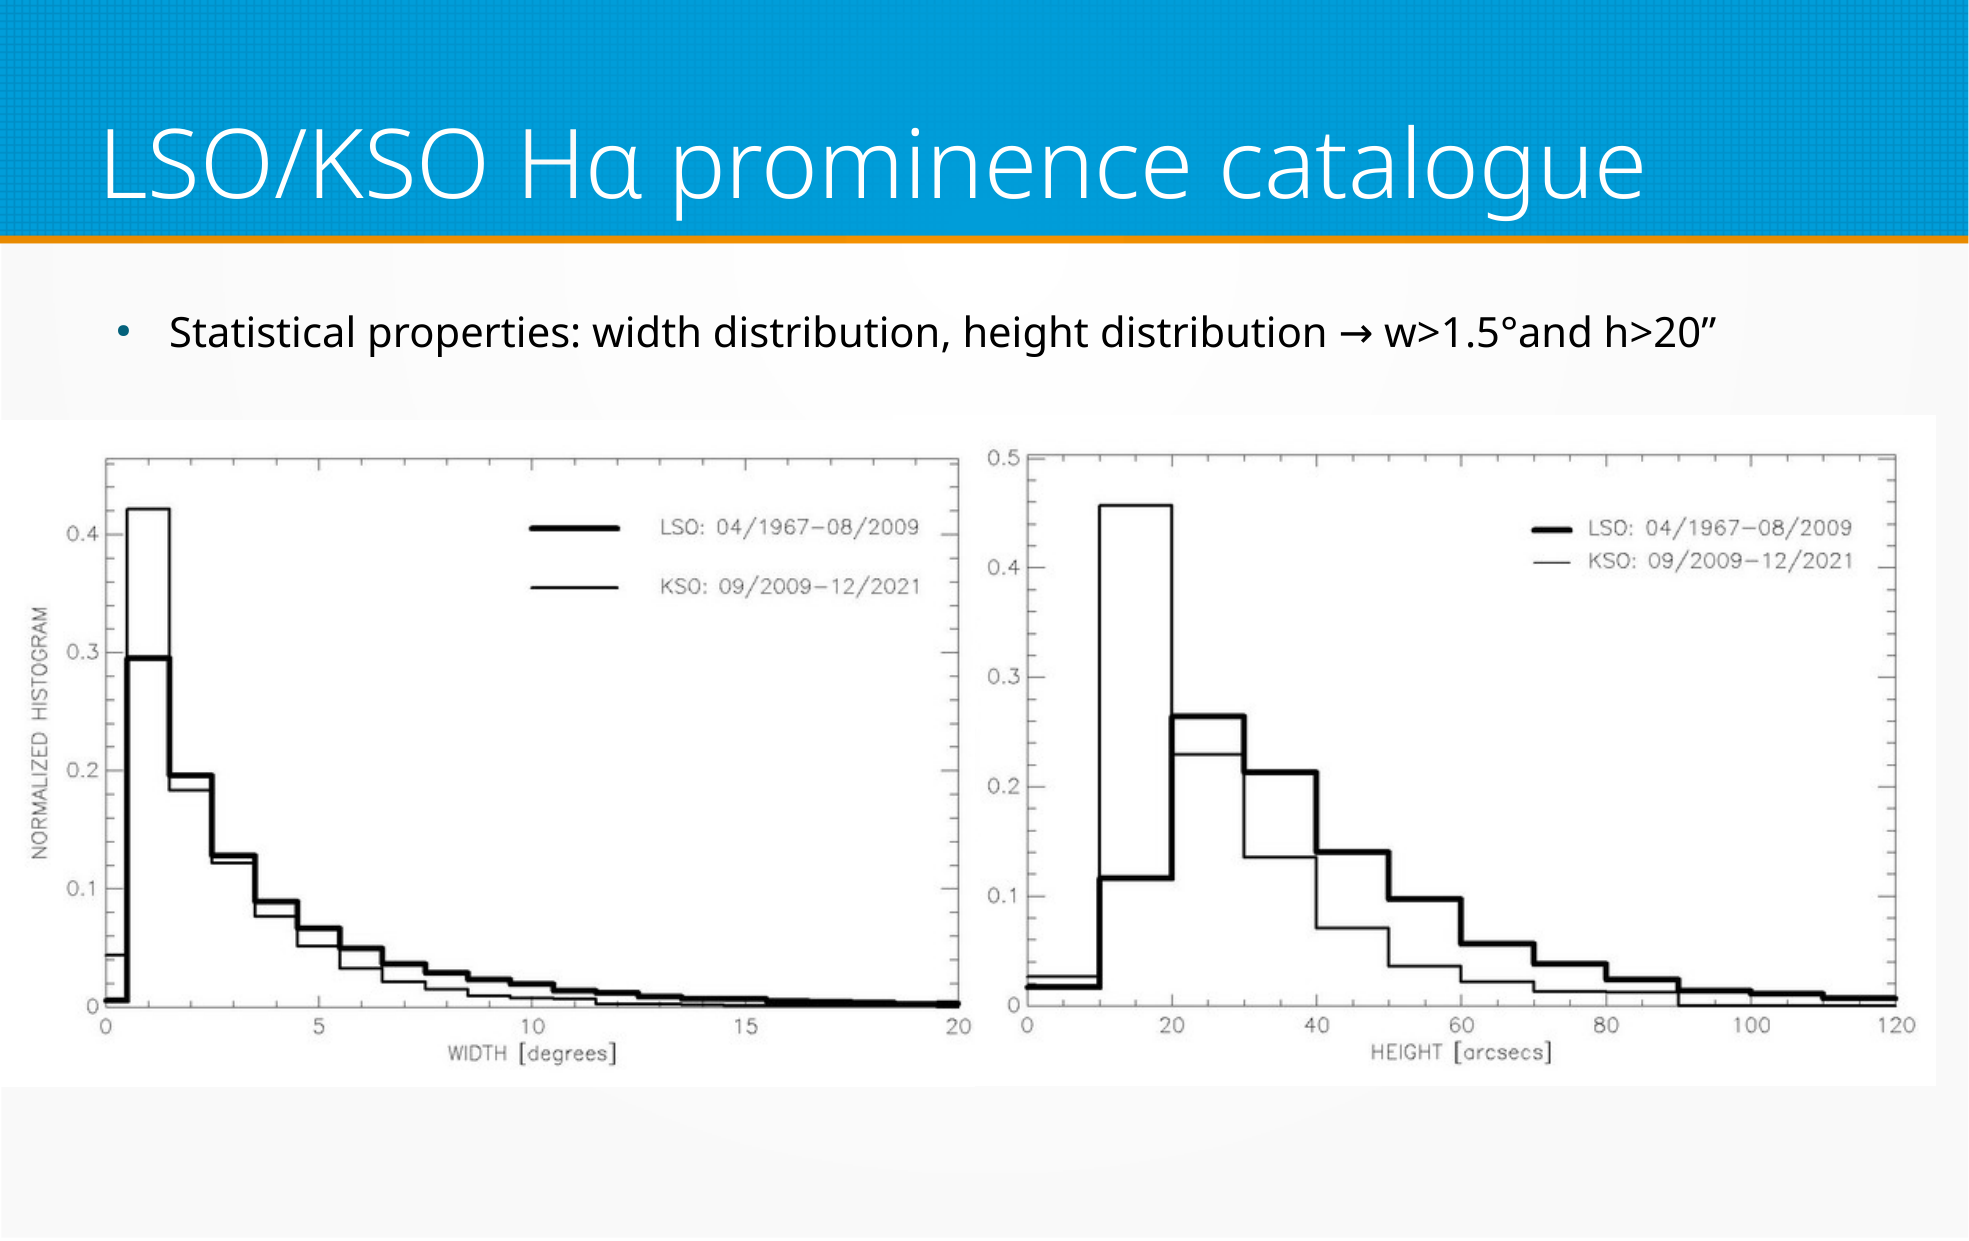

# LSO/KSO Hα prominence catalogue
Statistical properties: width distribution, height distribution → w>1.5°and h>20”